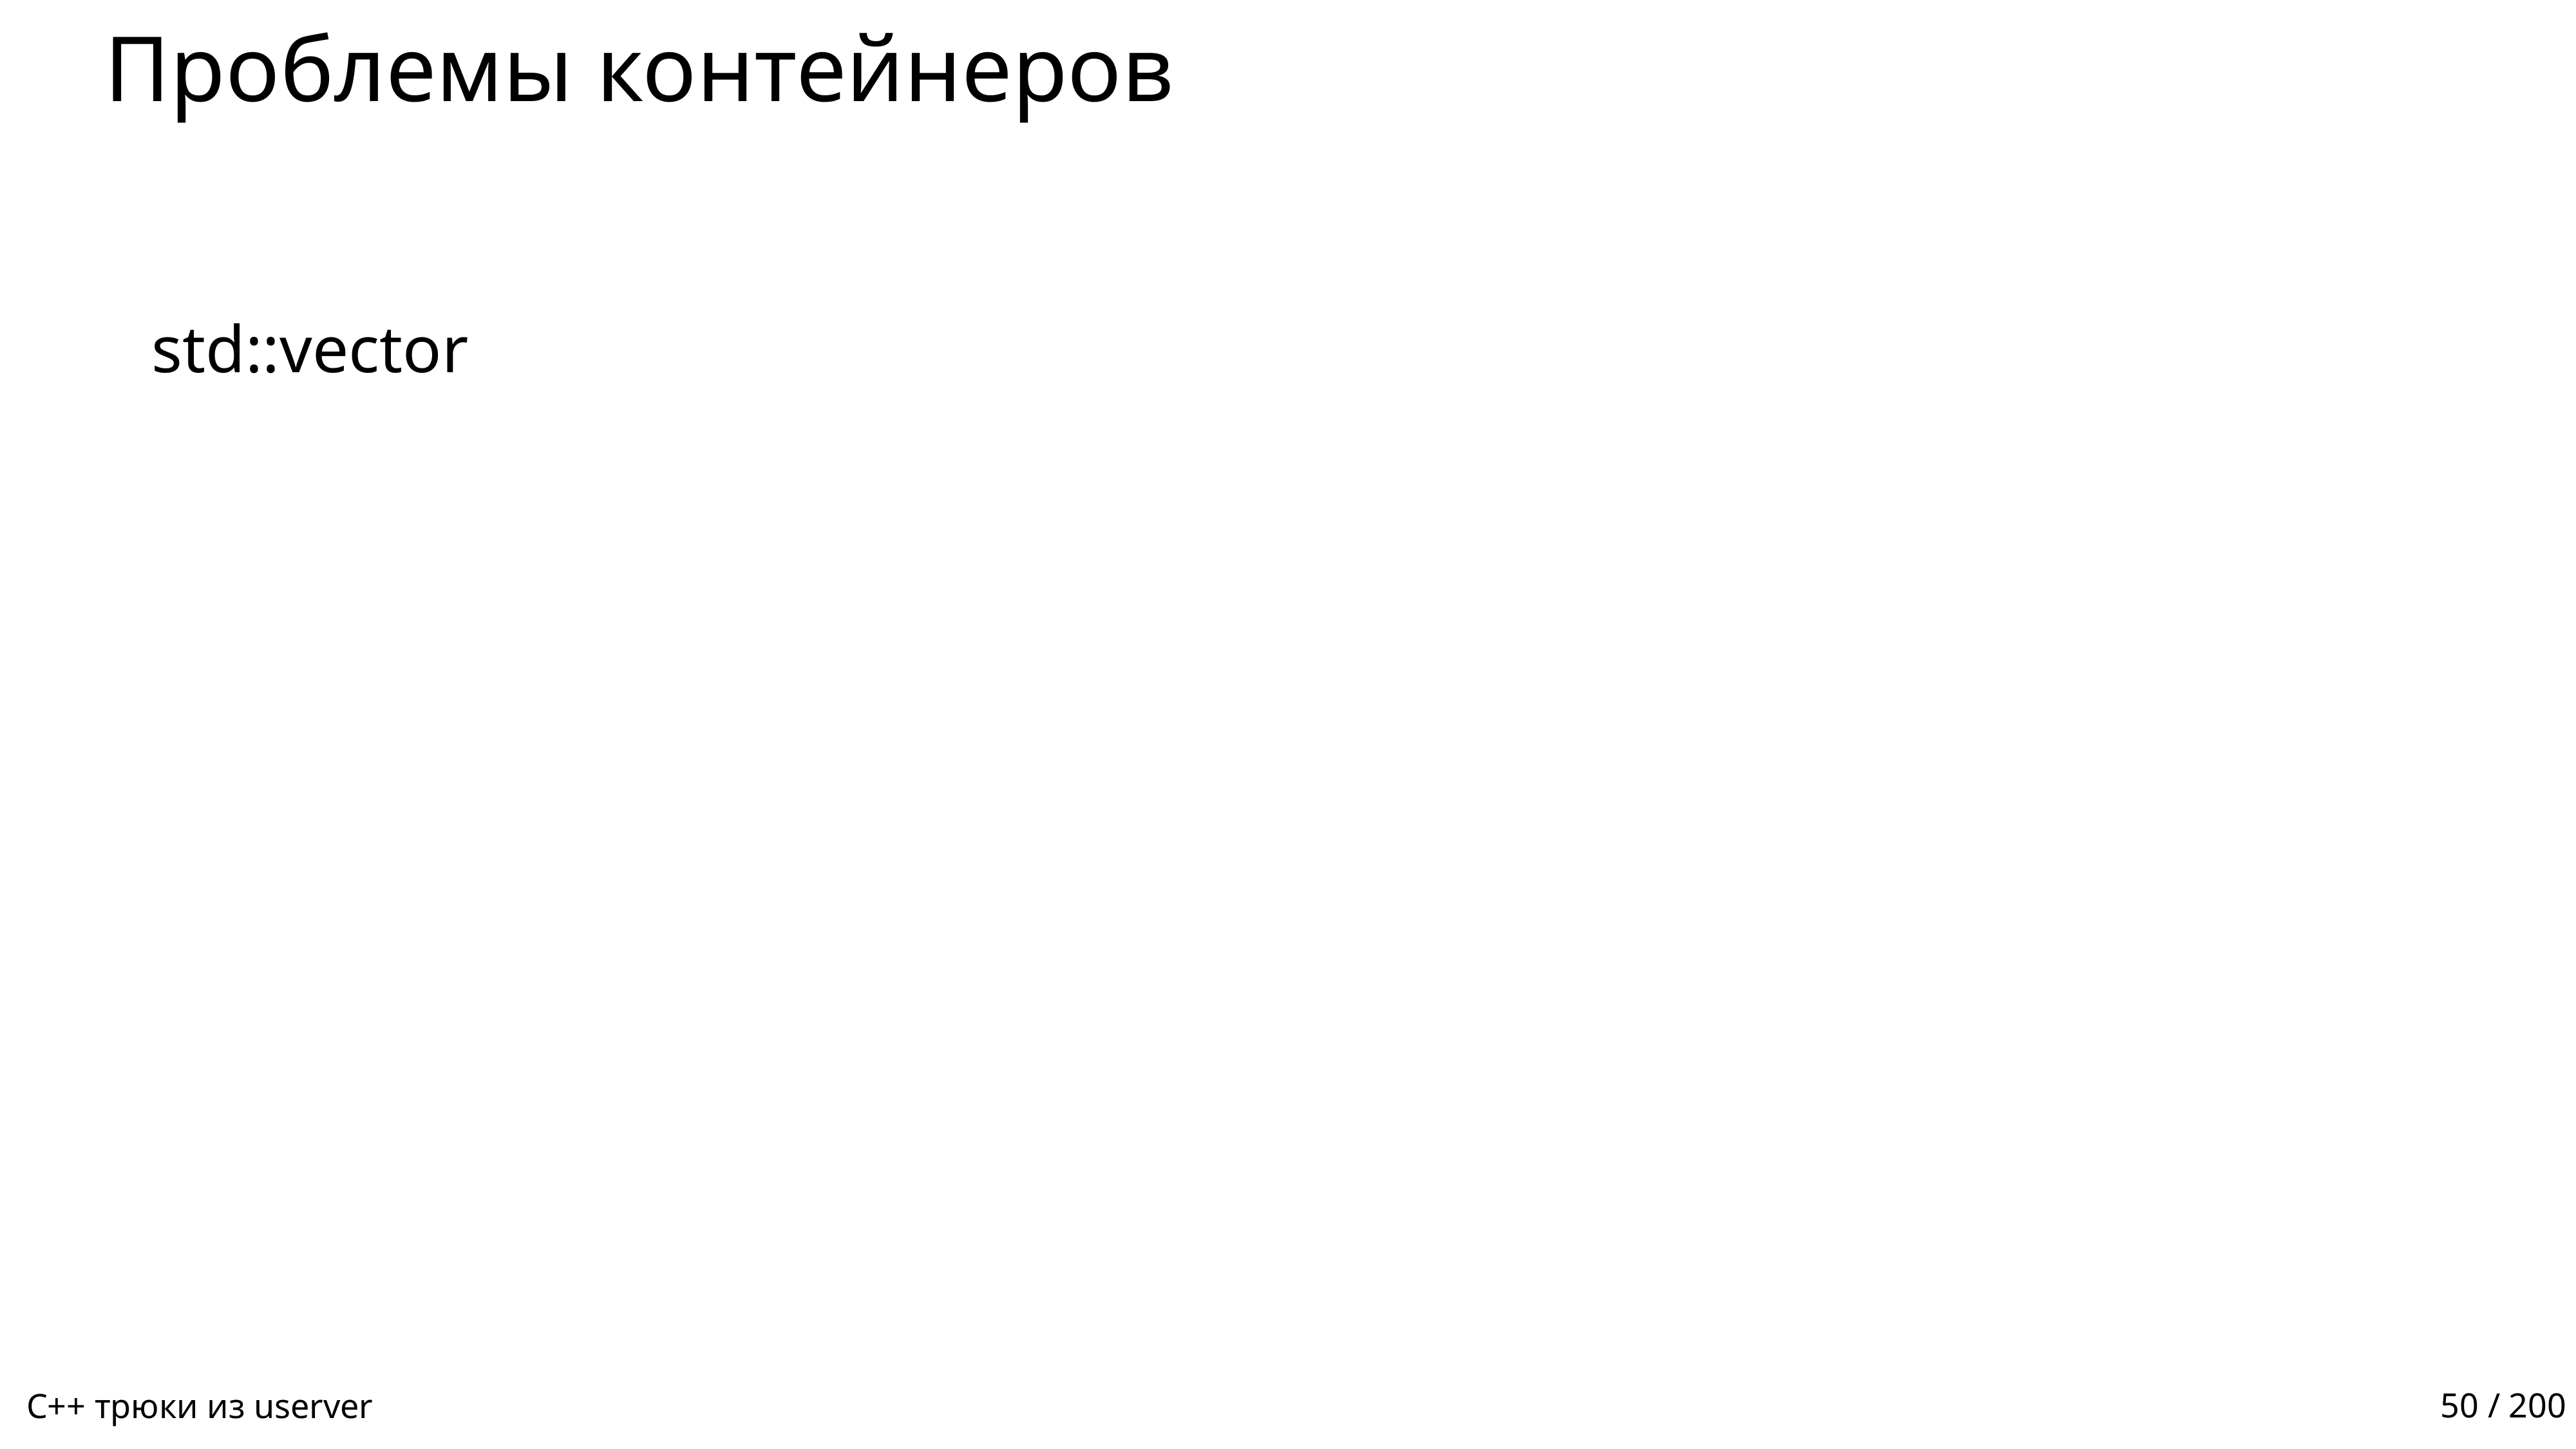

Проблемы контейнеров
# std::vector
C++ трюки из userver